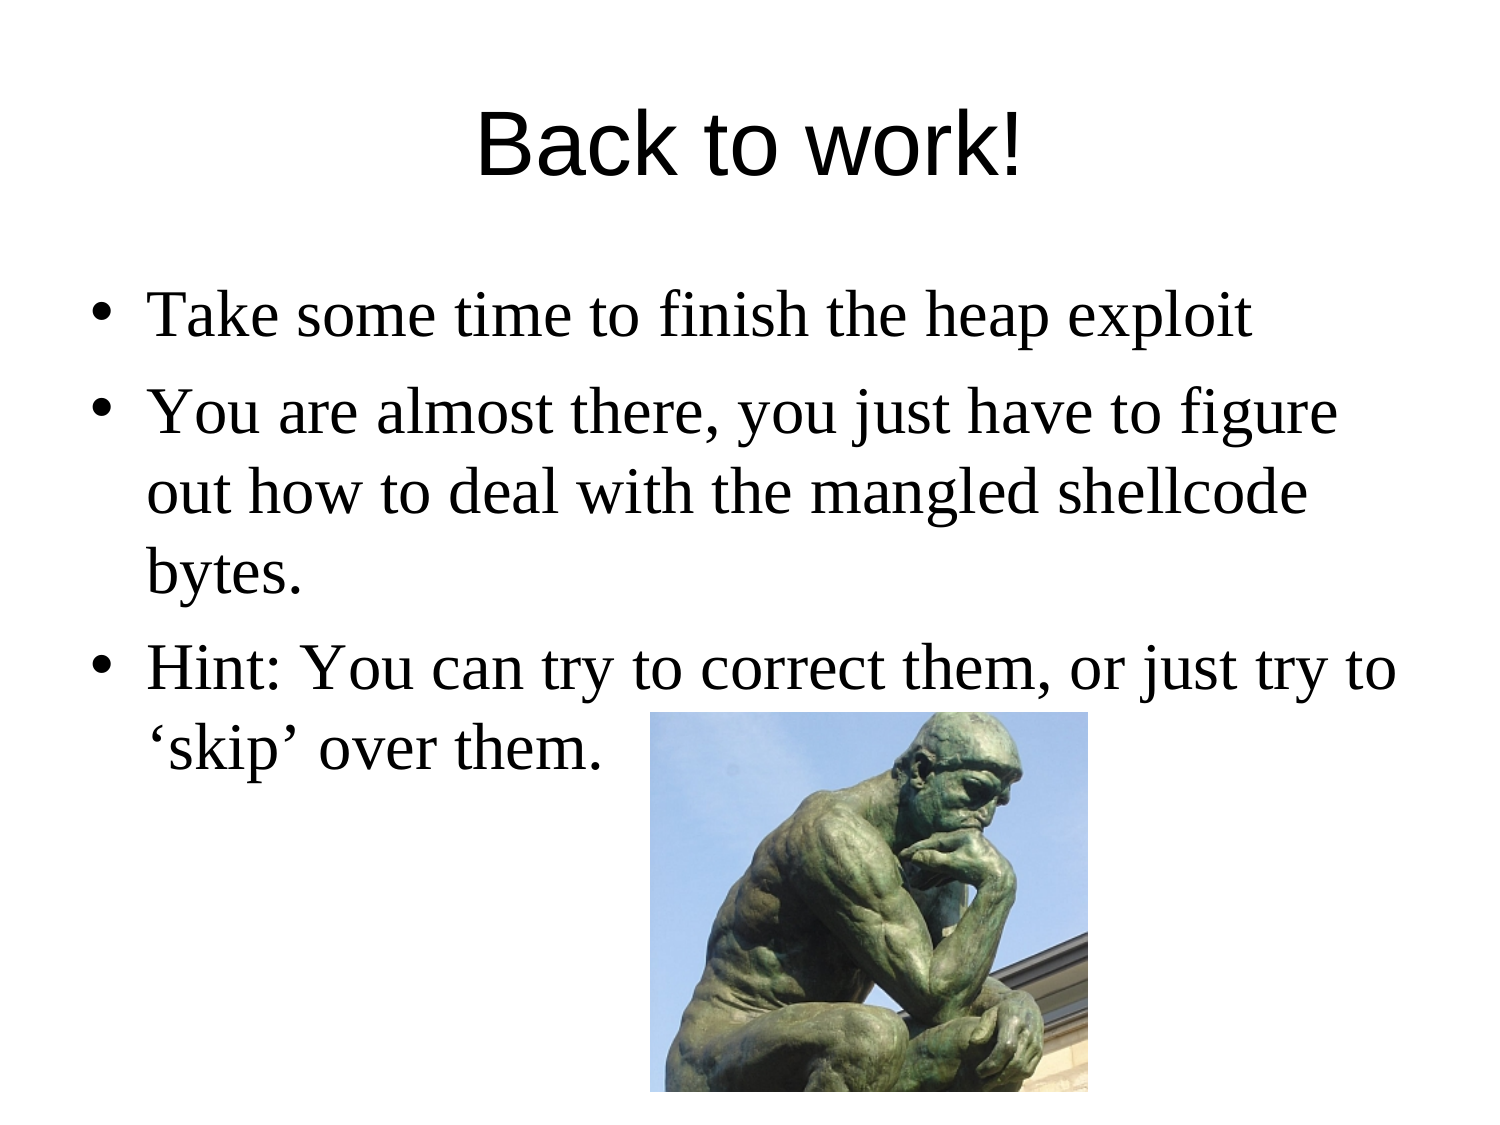

# Back to work!
Take some time to finish the heap exploit
You are almost there, you just have to figure out how to deal with the mangled shellcode bytes.
Hint: You can try to correct them, or just try to ‘skip’ over them.